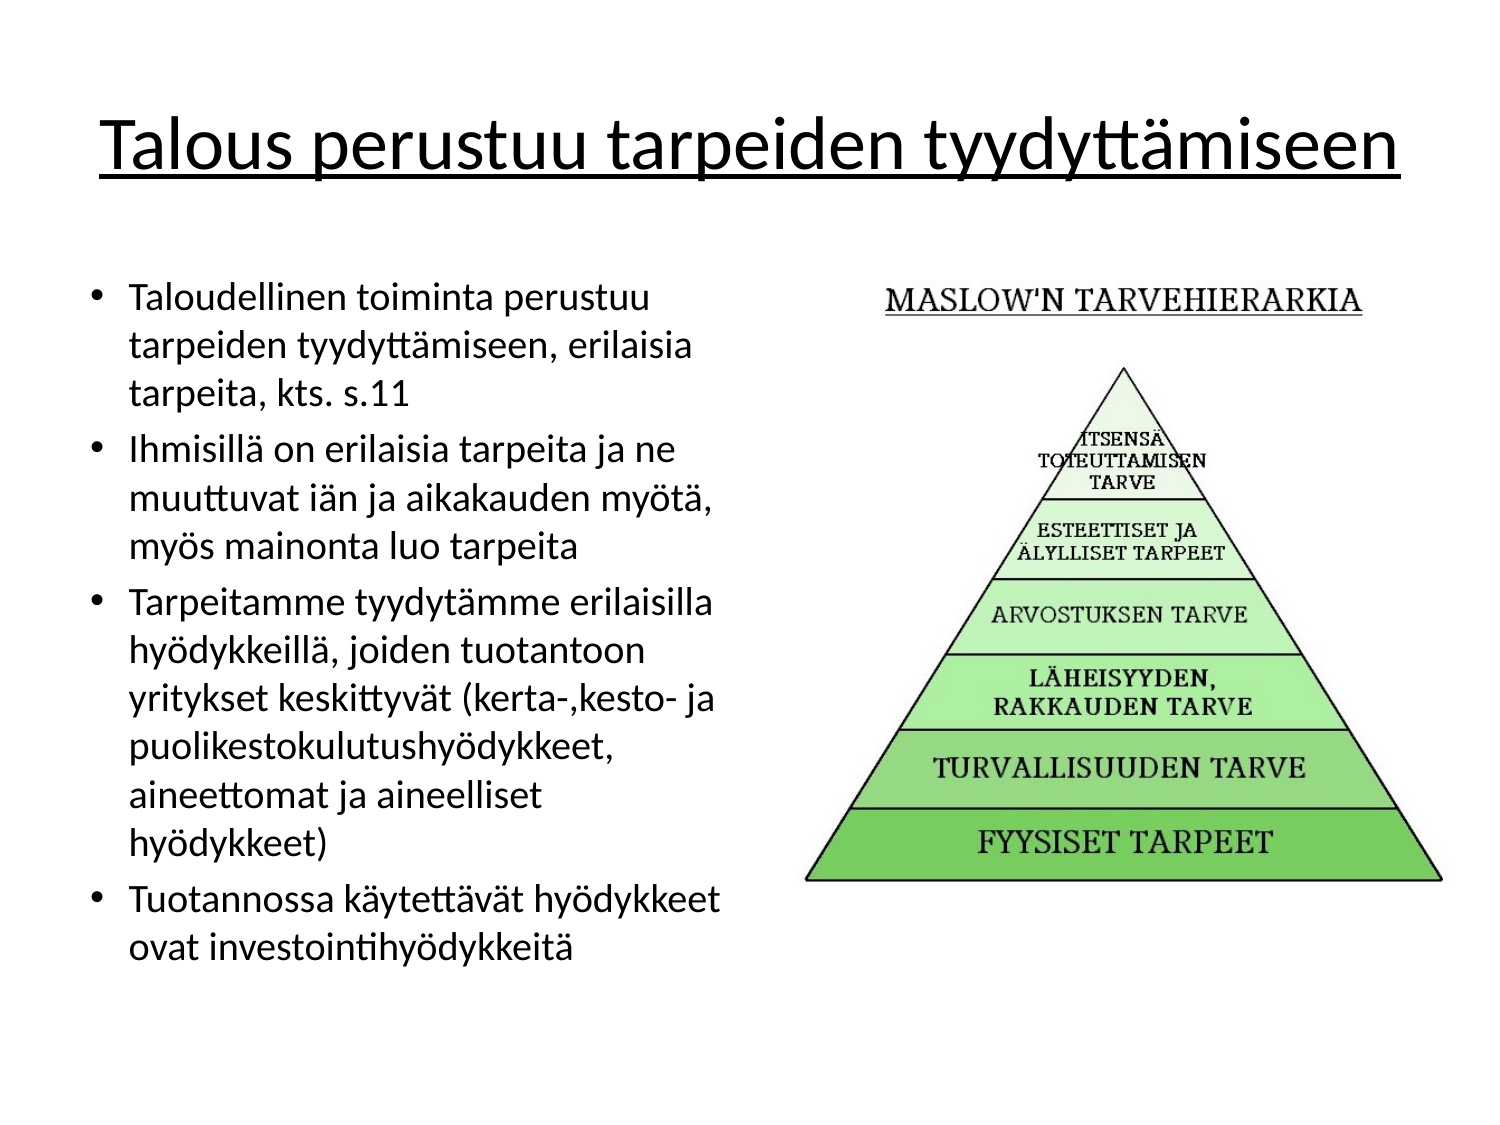

# Talous perustuu tarpeiden tyydyttämiseen
Taloudellinen toiminta perustuu tarpeiden tyydyttämiseen, erilaisia tarpeita, kts. s.11
Ihmisillä on erilaisia tarpeita ja ne muuttuvat iän ja aikakauden myötä, myös mainonta luo tarpeita
Tarpeitamme tyydytämme erilaisilla hyödykkeillä, joiden tuotantoon yritykset keskittyvät (kerta-,kesto- ja puolikestokulutushyödykkeet, aineettomat ja aineelliset hyödykkeet)
Tuotannossa käytettävät hyödykkeet ovat investointihyödykkeitä